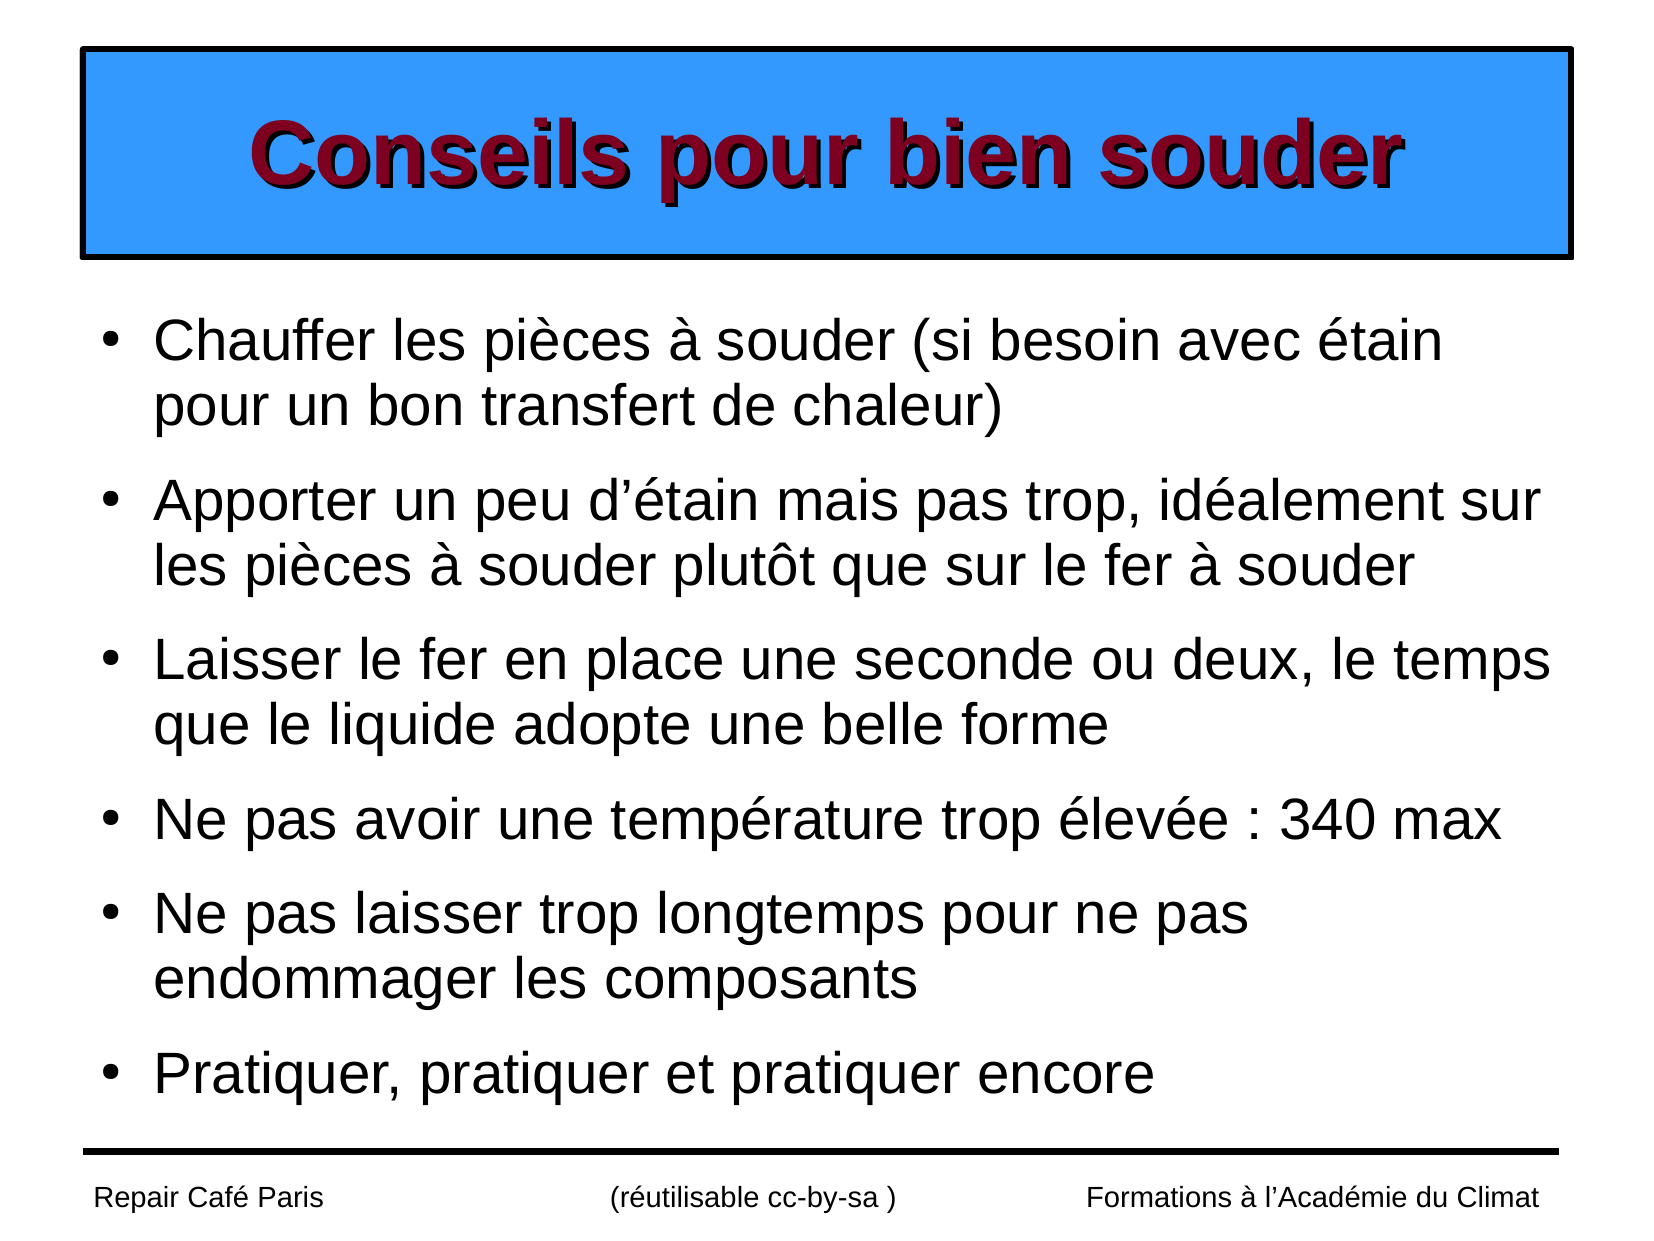

# Conseils pour bien souder
Chauffer les pièces à souder (si besoin avec étain pour un bon transfert de chaleur)
Apporter un peu d’étain mais pas trop, idéalement sur les pièces à souder plutôt que sur le fer à souder
Laisser le fer en place une seconde ou deux, le temps que le liquide adopte une belle forme
Ne pas avoir une température trop élevée : 340 max
Ne pas laisser trop longtemps pour ne pas endommager les composants
Pratiquer, pratiquer et pratiquer encore